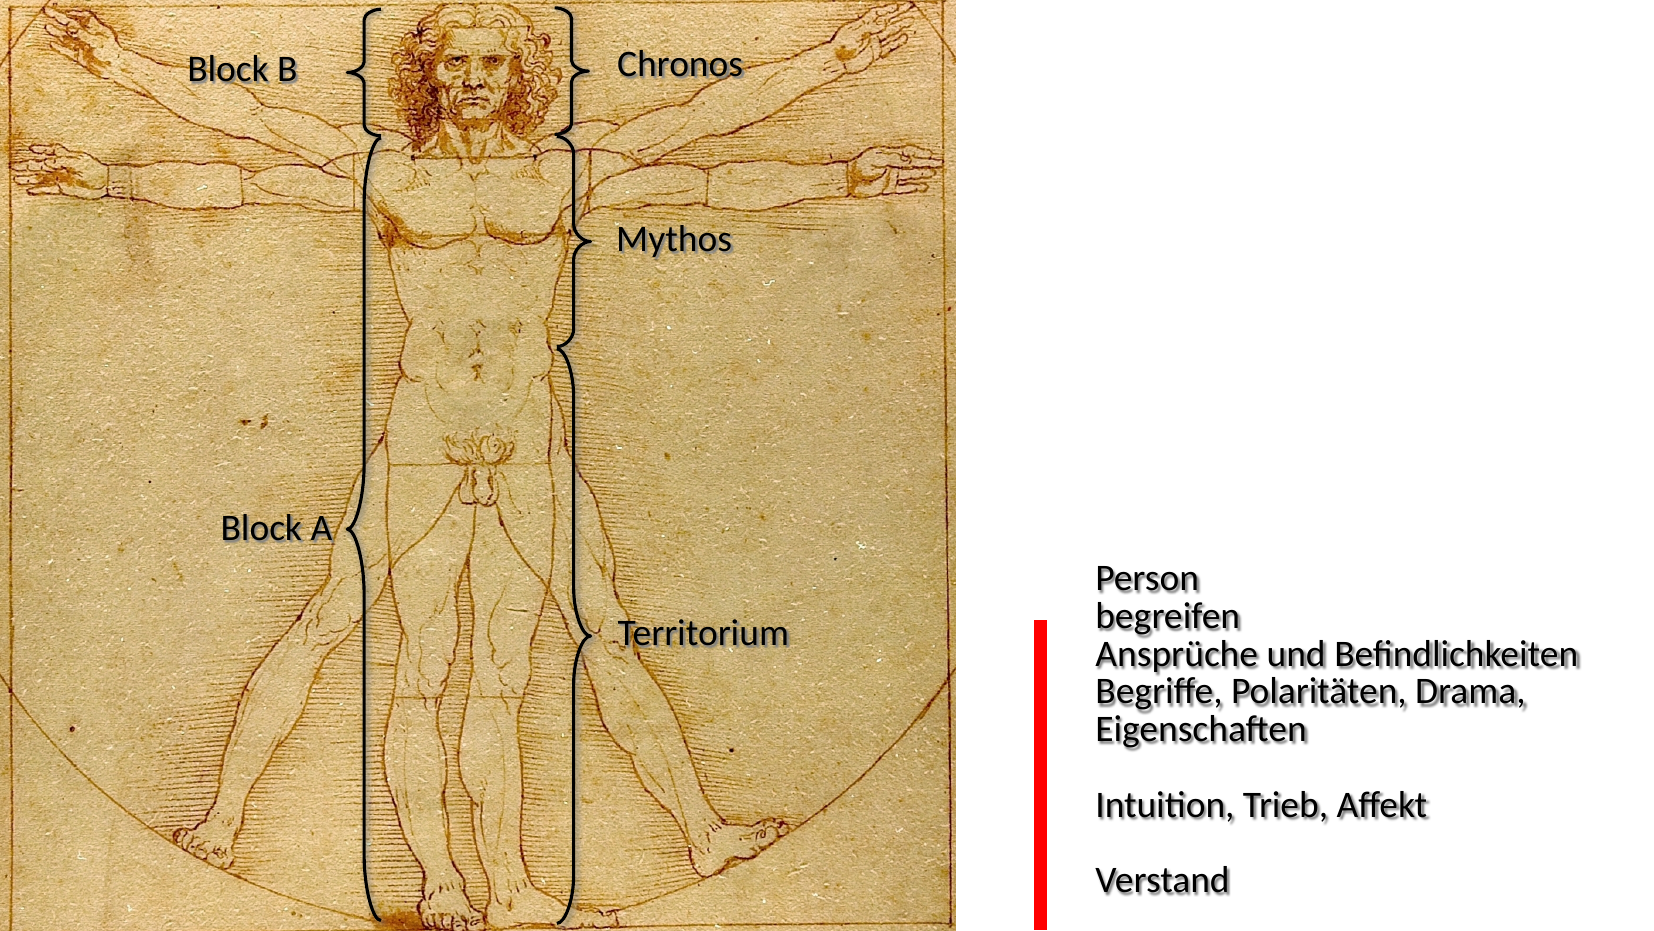

Chronos
Block B
Mythos
Block A
Person
begreifen
Ansprüche und Befindlichkeiten
Begriffe, Polaritäten, Drama,
Eigenschaften
Intuition, Trieb, Affekt
Verstand
Territorium